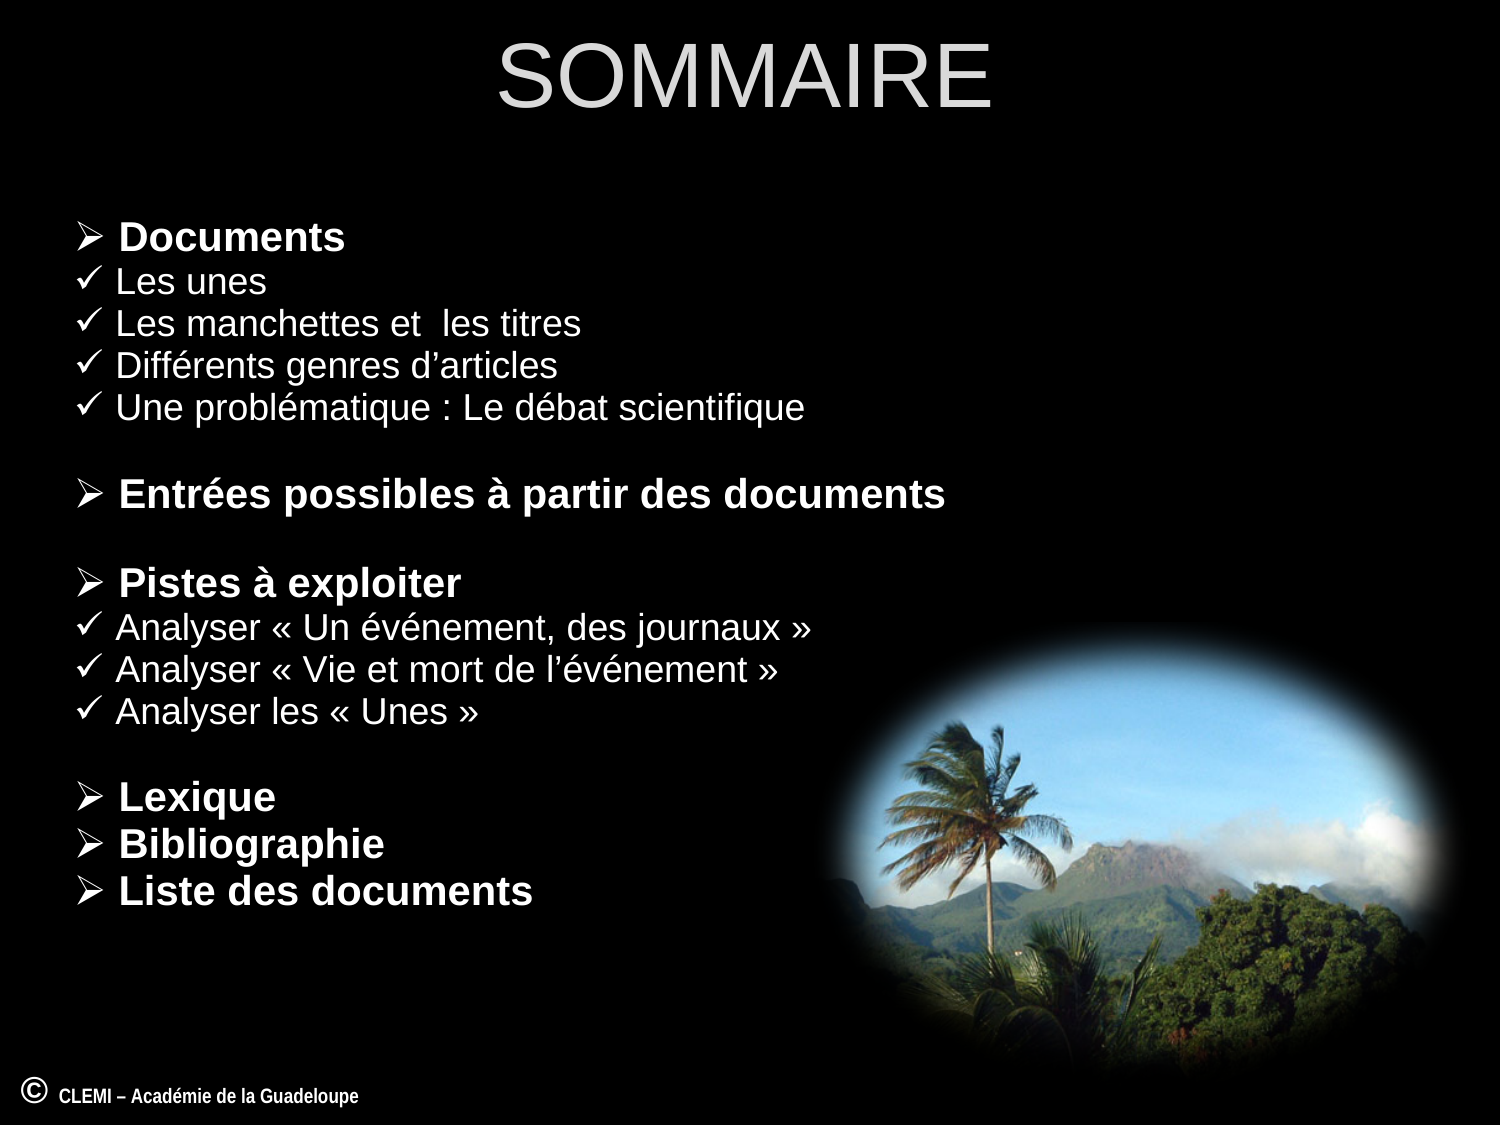

# SOMMAIRE
 Documents
 Les unes
 Les manchettes et les titres
 Différents genres d’articles
 Une problématique : Le débat scientifique
 Entrées possibles à partir des documents
 Pistes à exploiter
 Analyser « Un événement, des journaux »
 Analyser « Vie et mort de l’événement »
 Analyser les « Unes »
 Lexique
 Bibliographie
 Liste des documents
© CLEMI – Académie de la Guadeloupe